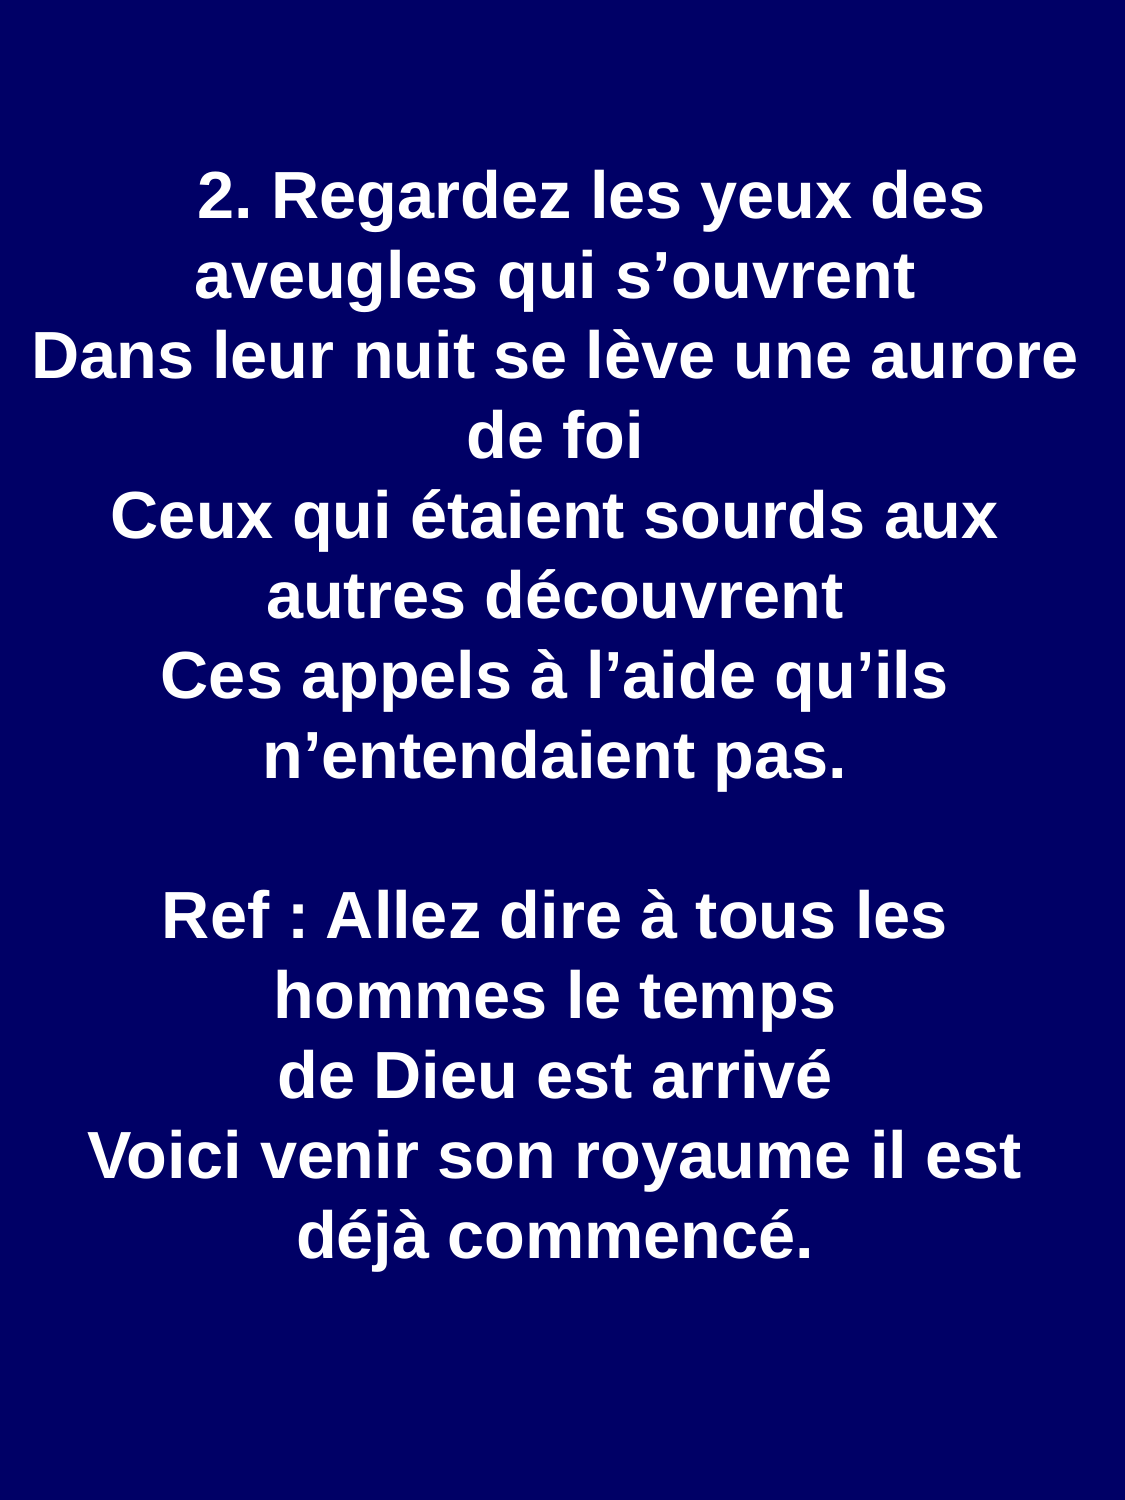

2. Regardez les yeux des aveugles qui s’ouvrent
Dans leur nuit se lève une aurore de foi
Ceux qui étaient sourds aux autres découvrent
Ces appels à l’aide qu’ils n’entendaient pas.
Ref : Allez dire à tous les hommes le temps
de Dieu est arrivé
Voici venir son royaume il est déjà commencé.